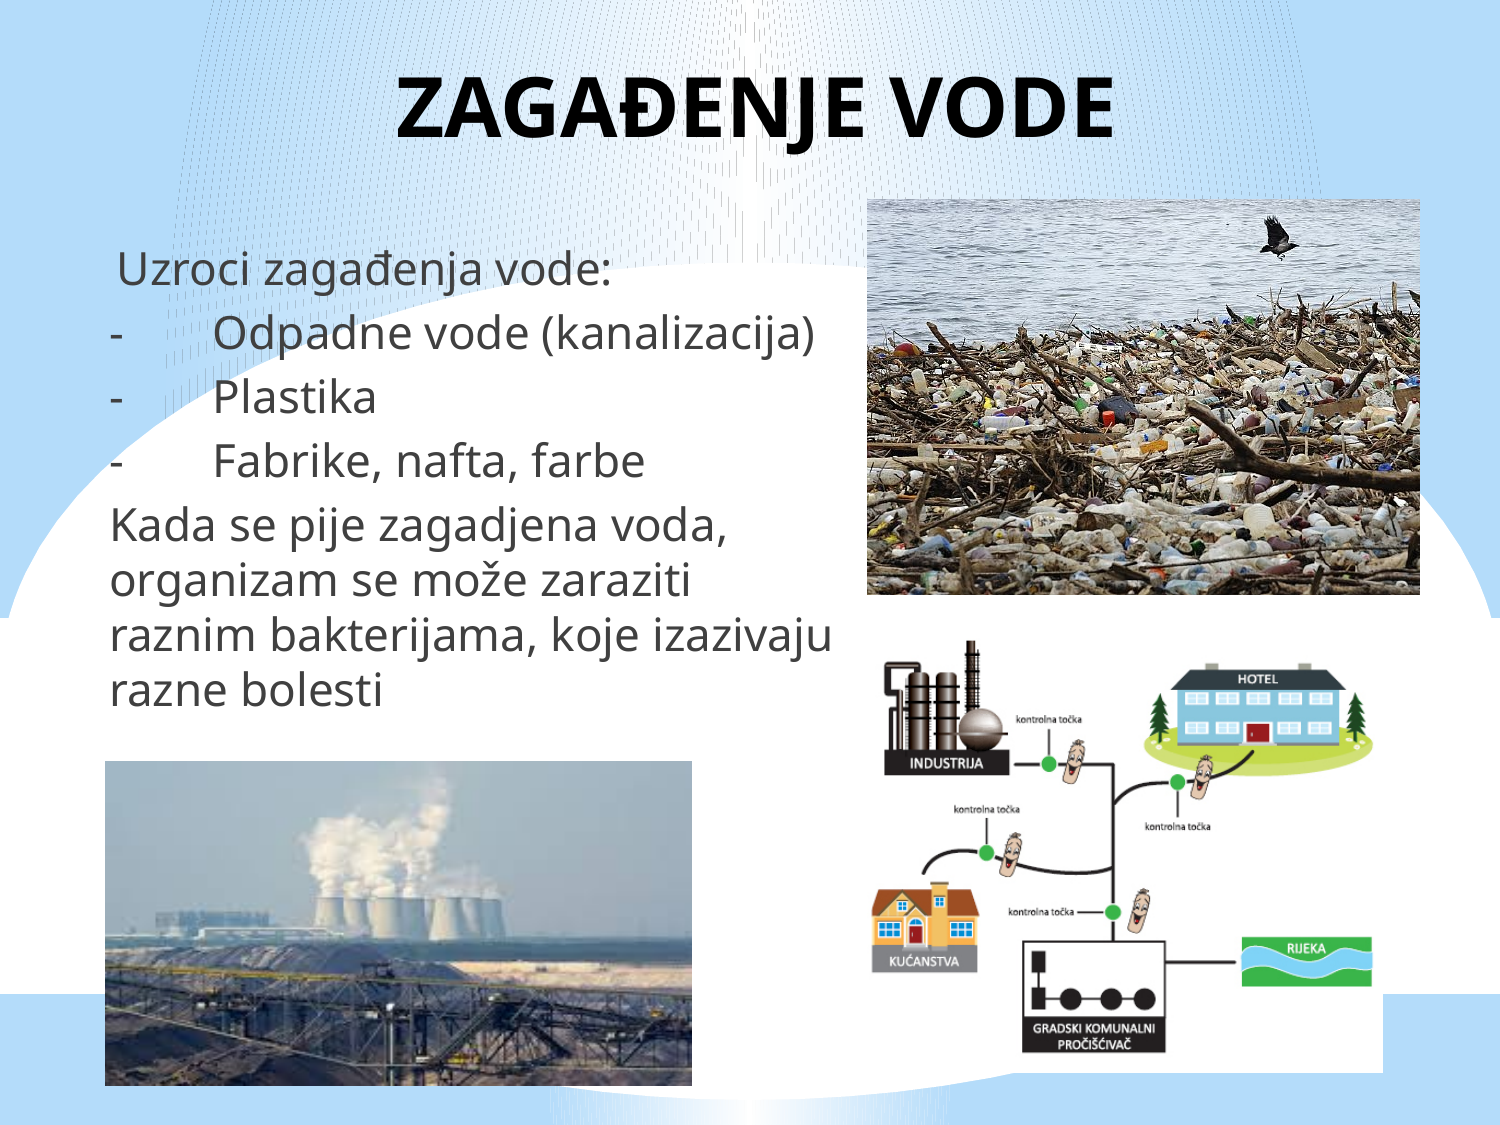

# ZAGAĐENJE VODE
Uzroci zagađenja vode:
-	Odpadne vode (kanalizacija)
-	Plastika
-	Fabrike, nafta, farbe
Kada se pije zagadjena voda, organizam se može zaraziti raznim bakterijama, koje izazivaju razne bolesti